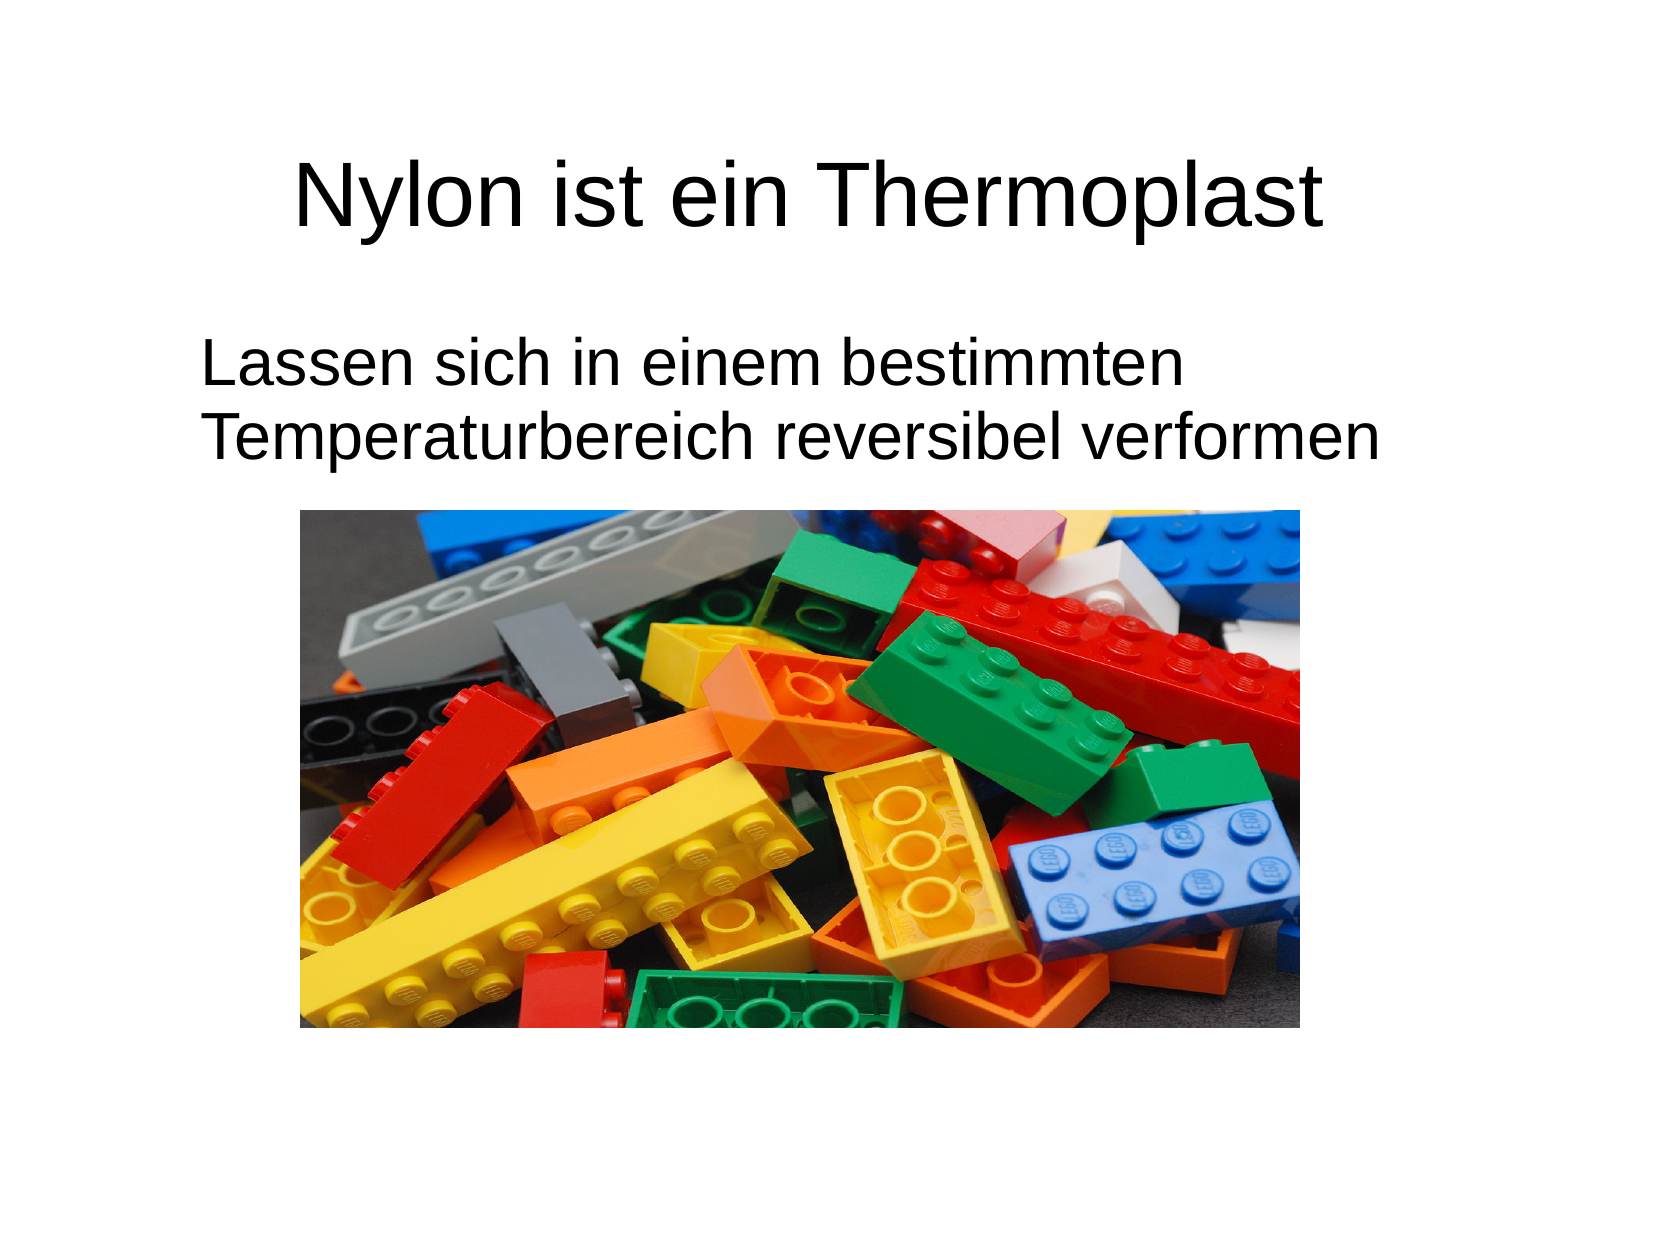

# Nylon ist ein Thermoplast
Lassen sich in einem bestimmten Temperaturbereich reversibel verformen